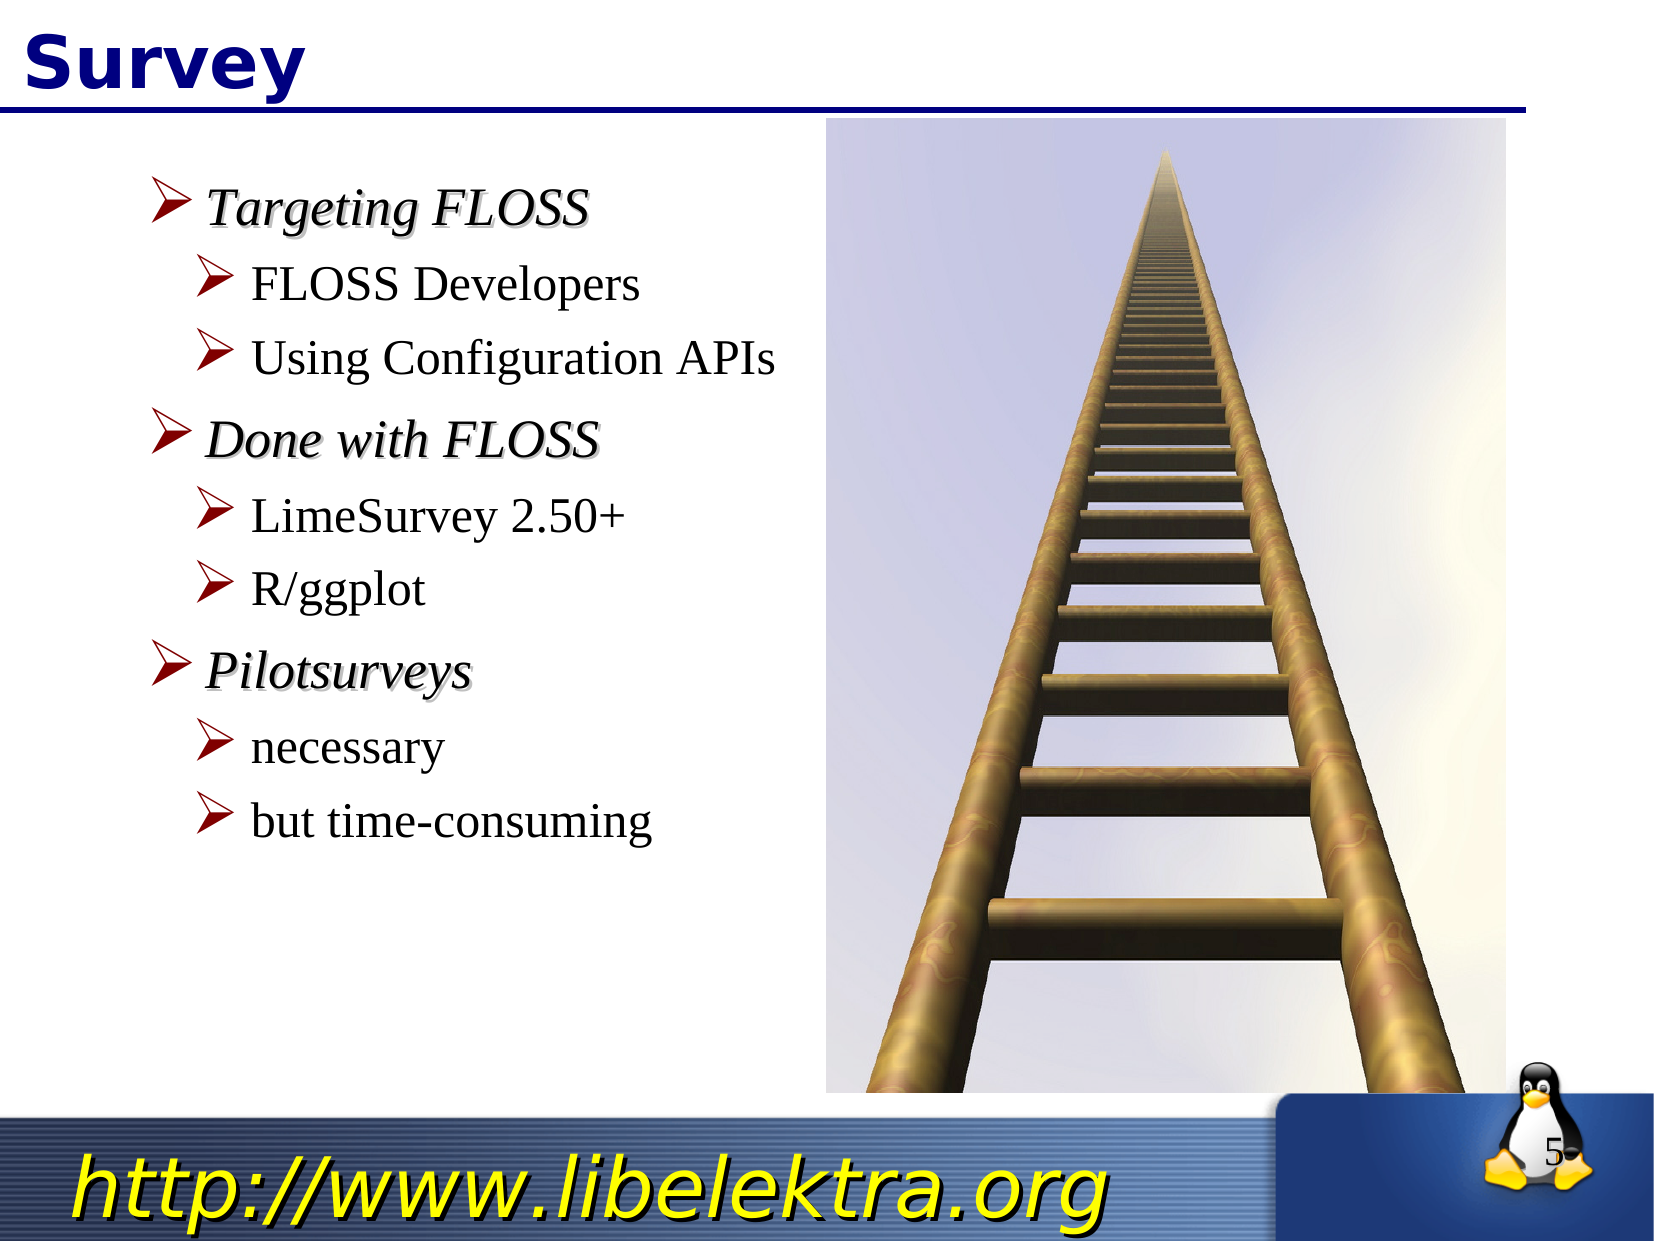

Survey
# Targeting FLOSS
FLOSS Developers
Using Configuration APIs
Done with FLOSS
LimeSurvey 2.50+
R/ggplot
Pilotsurveys
necessary
but time-consuming